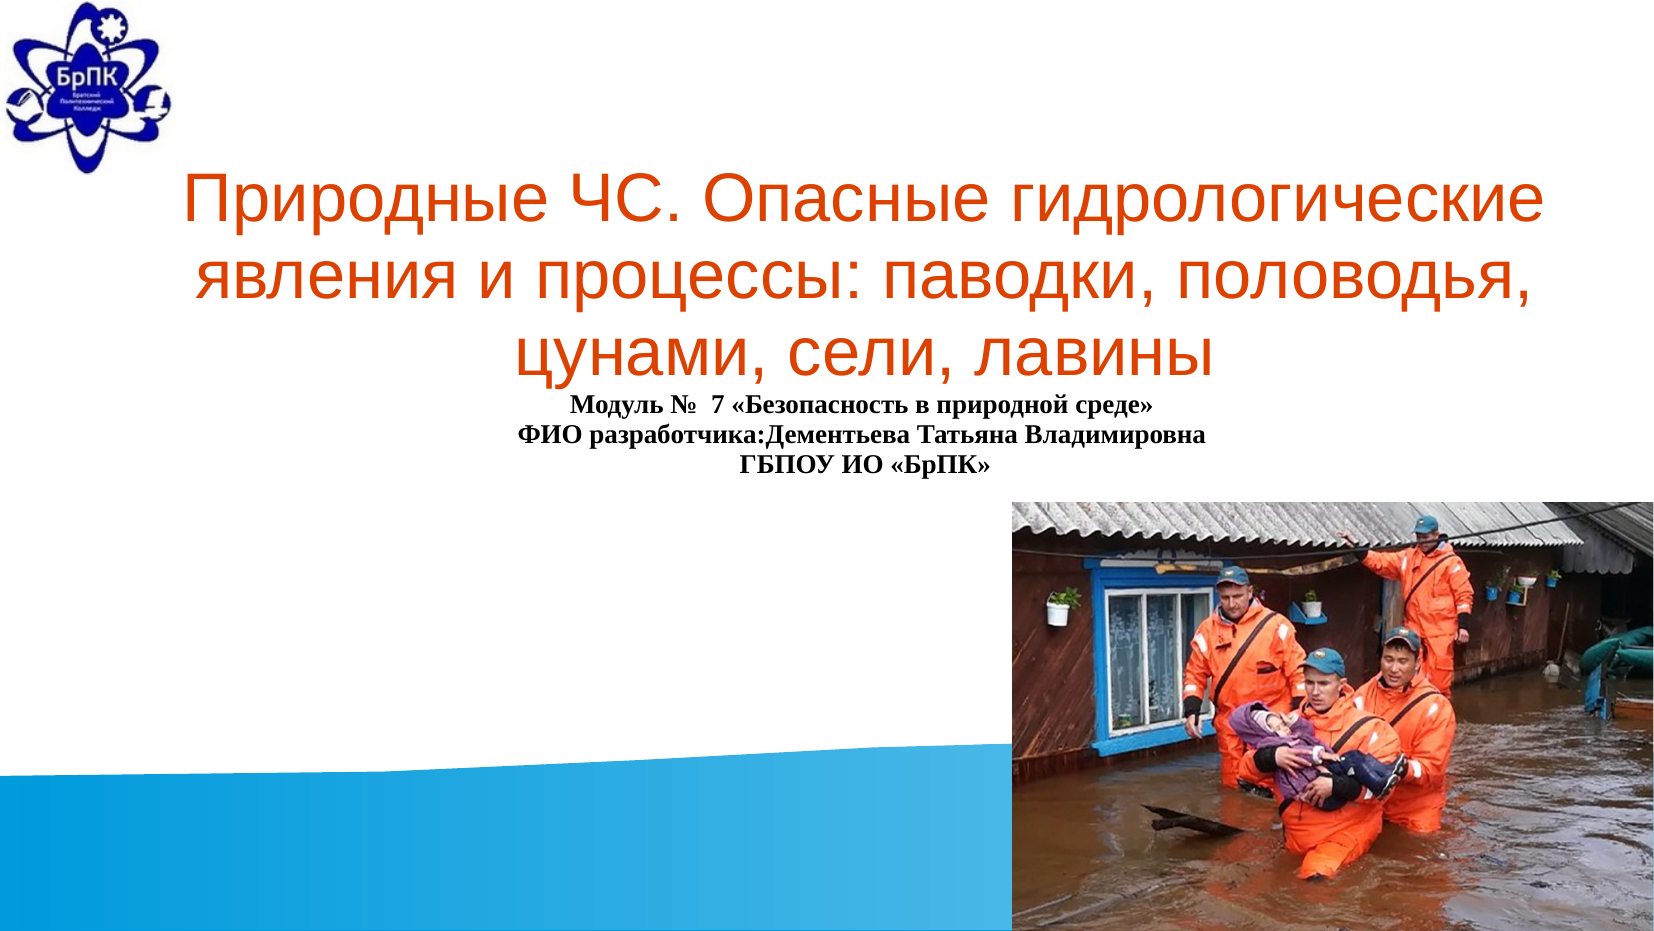

# Природные ЧС. Опасные гидрологические явления и процессы: паводки, половодья, цунами, сели, лавины Модуль № 7 «Безопасность в природной среде» ФИО разработчика:Дементьева Татьяна Владимировна ГБПОУ ИО «БрПК»